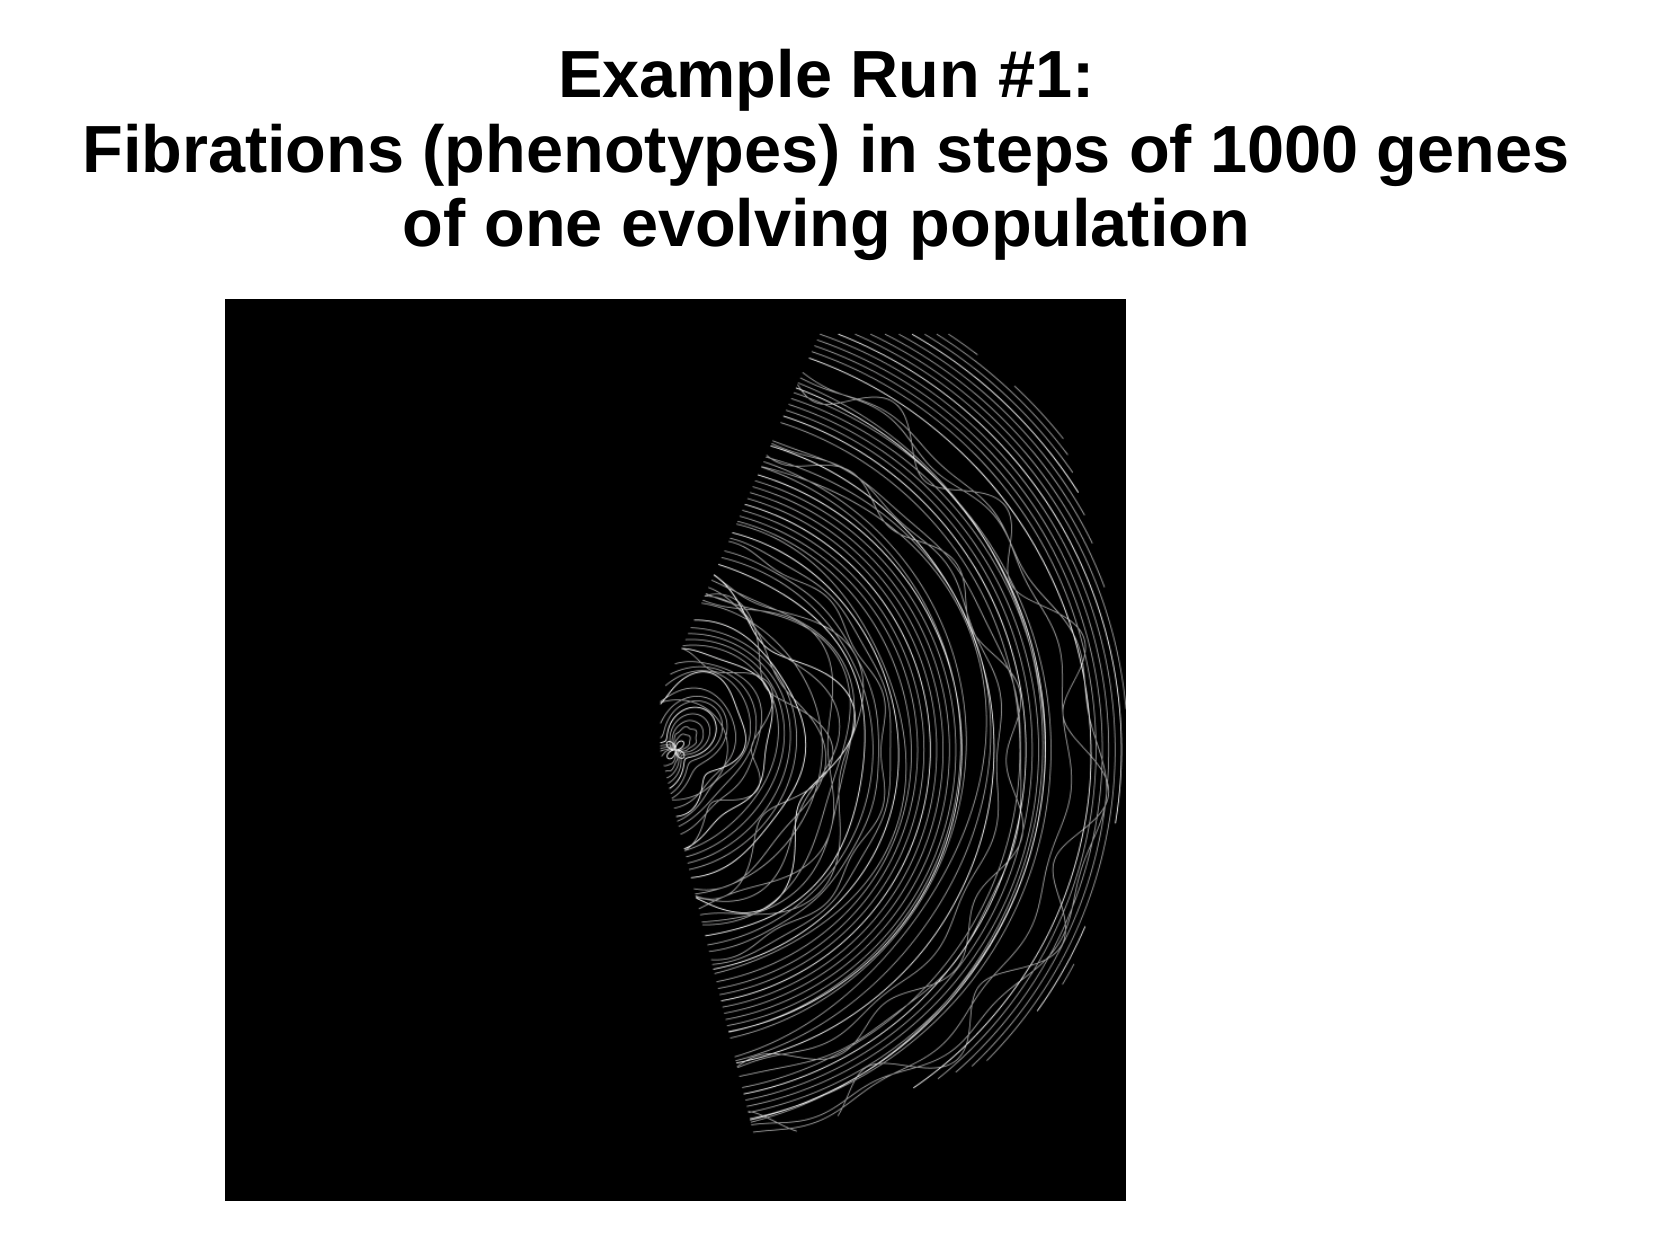

Example Run #1:
Fibrations (phenotypes) in steps of 1000 genes
of one evolving population